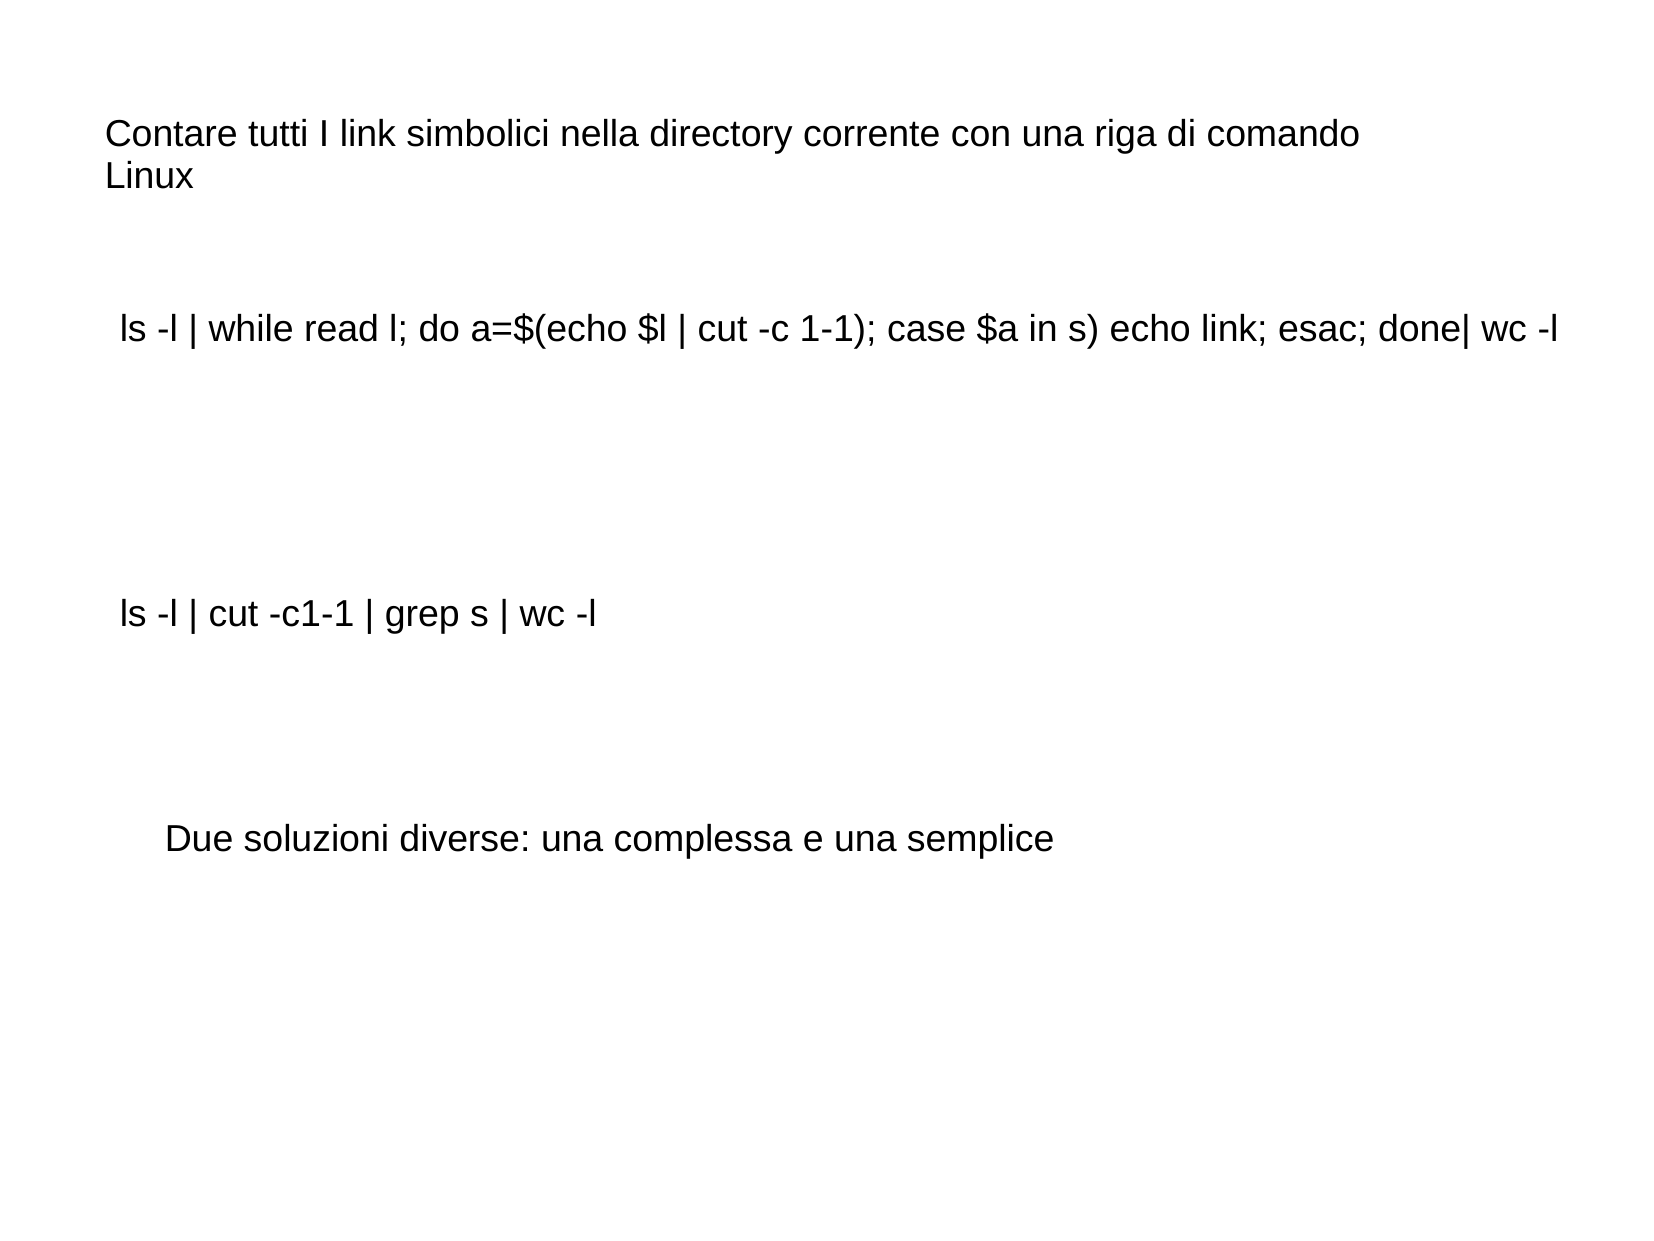

Contare tutti I link simbolici nella directory corrente con una riga di comando Linux
ls -l | while read l; do a=$(echo $l | cut -c 1-1); case $a in s) echo link; esac; done| wc -l
ls -l | cut -c1-1 | grep s | wc -l
Due soluzioni diverse: una complessa e una semplice